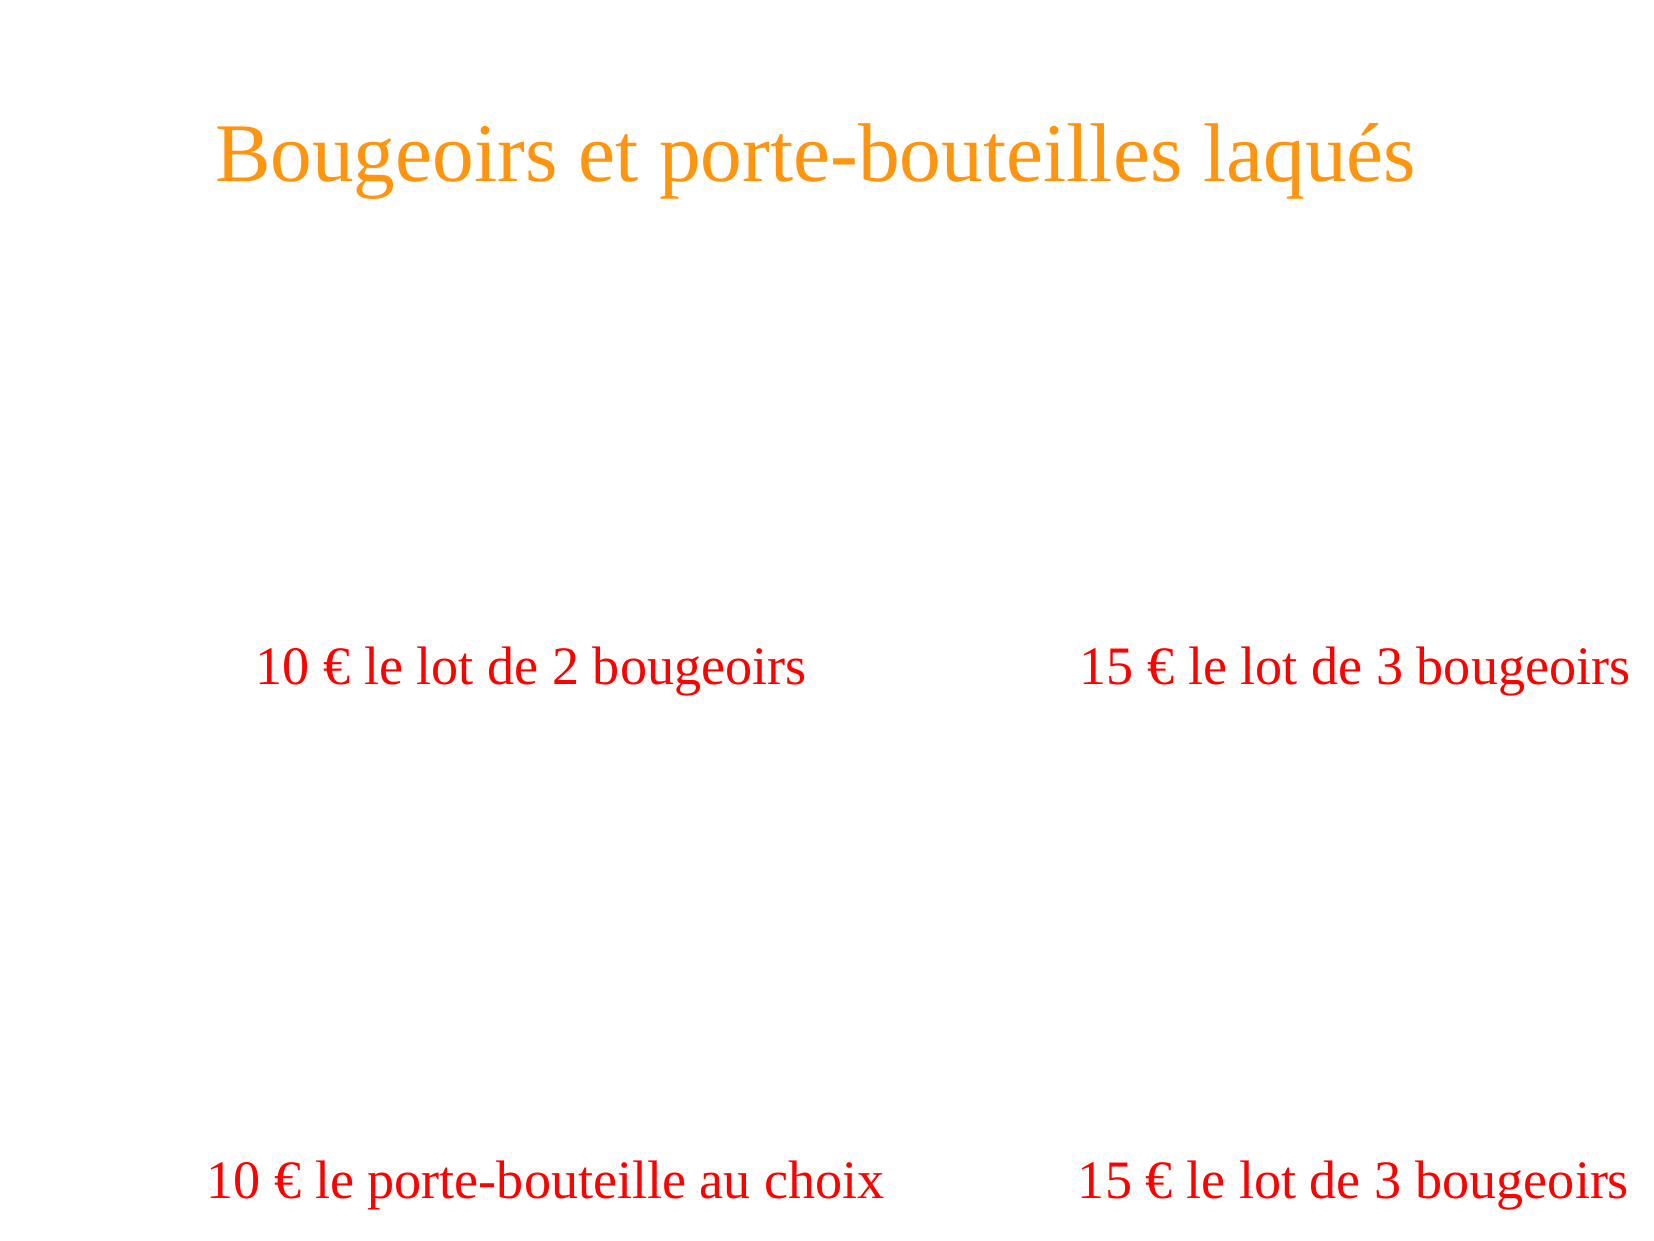

# Bougeoirs et porte-bouteilles laqués
10 € le lot de 2 bougeoirs
15 € le lot de 3 bougeoirs
10 € le porte-bouteille au choix
15 € le lot de 3 bougeoirs